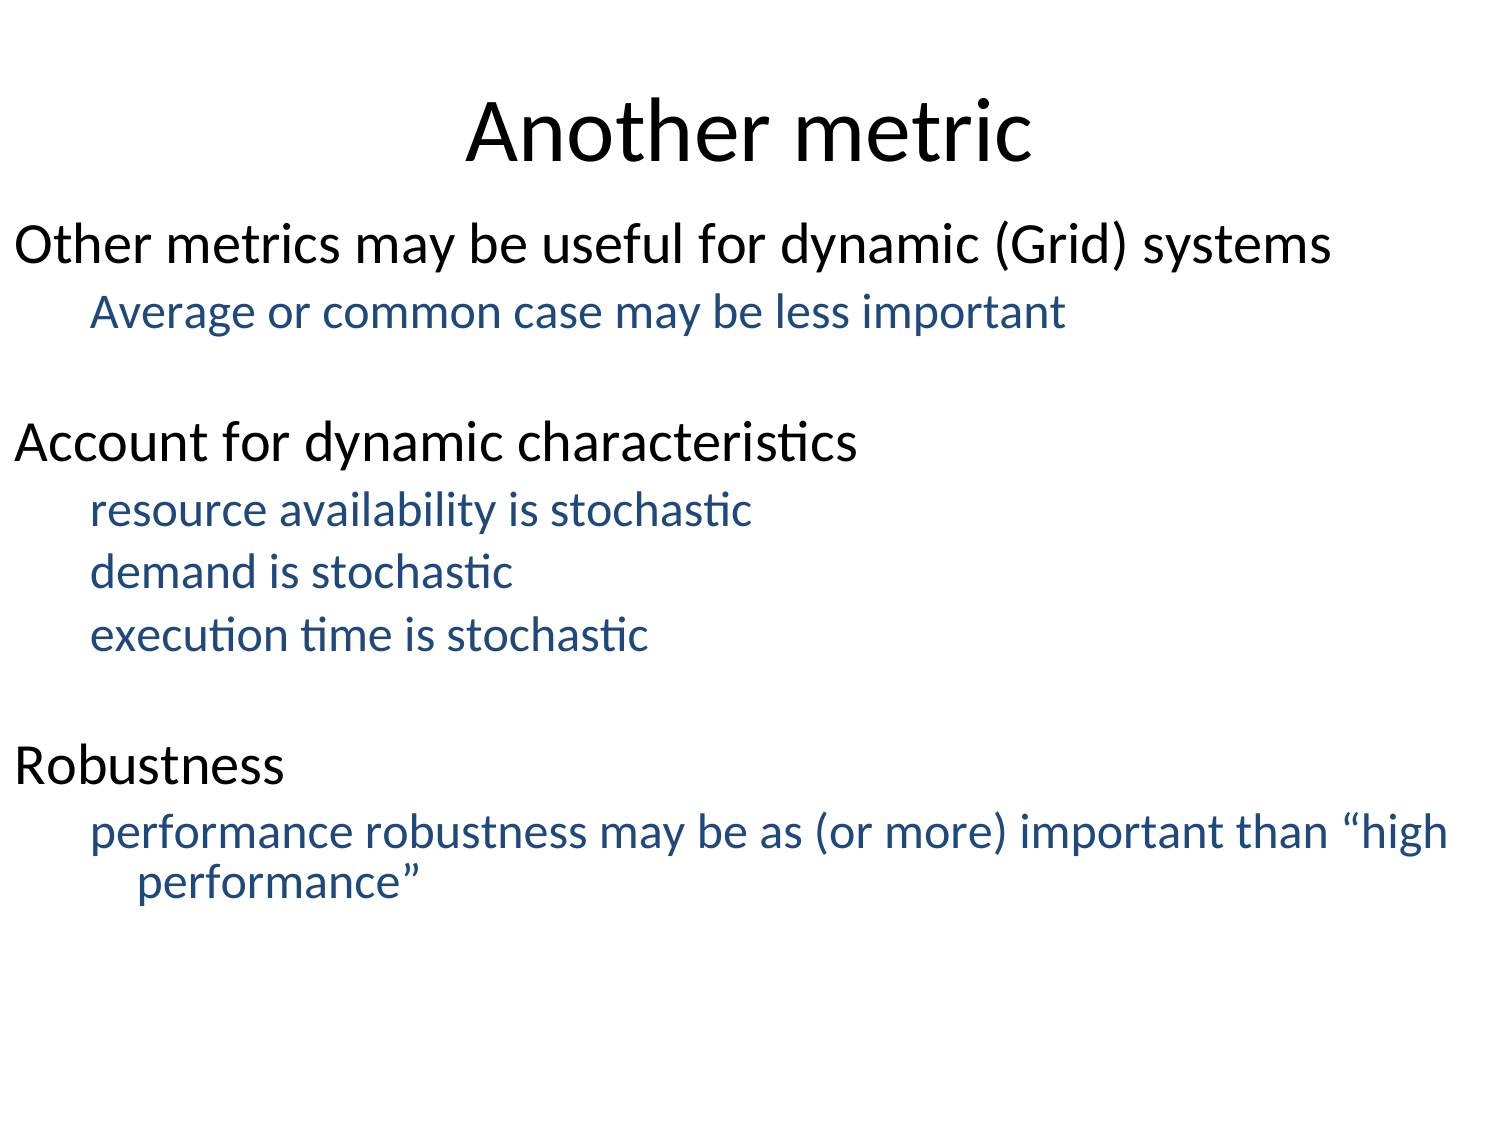

# Another metric
Other metrics may be useful for dynamic (Grid) systems
Average or common case may be less important
Account for dynamic characteristics
resource availability is stochastic
demand is stochastic
execution time is stochastic
Robustness
performance robustness may be as (or more) important than “high performance”